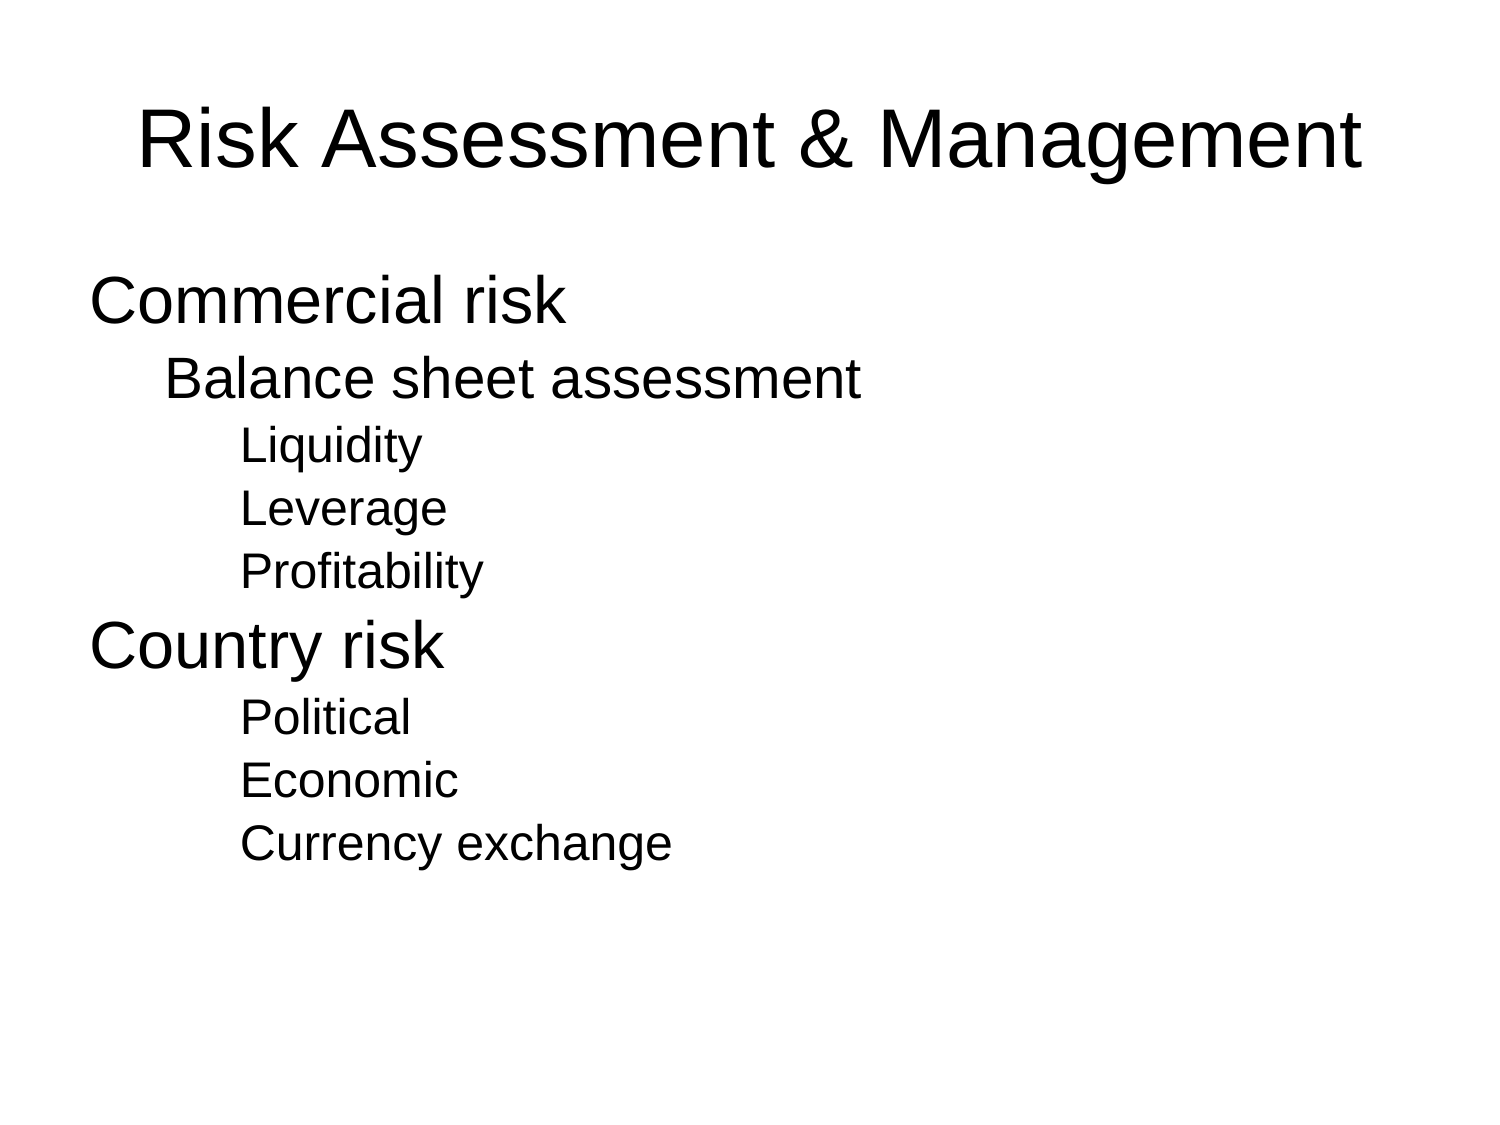

# Risk Assessment & Management
Commercial risk
Balance sheet assessment
Liquidity
Leverage
Profitability
Country risk
Political
Economic
Currency exchange